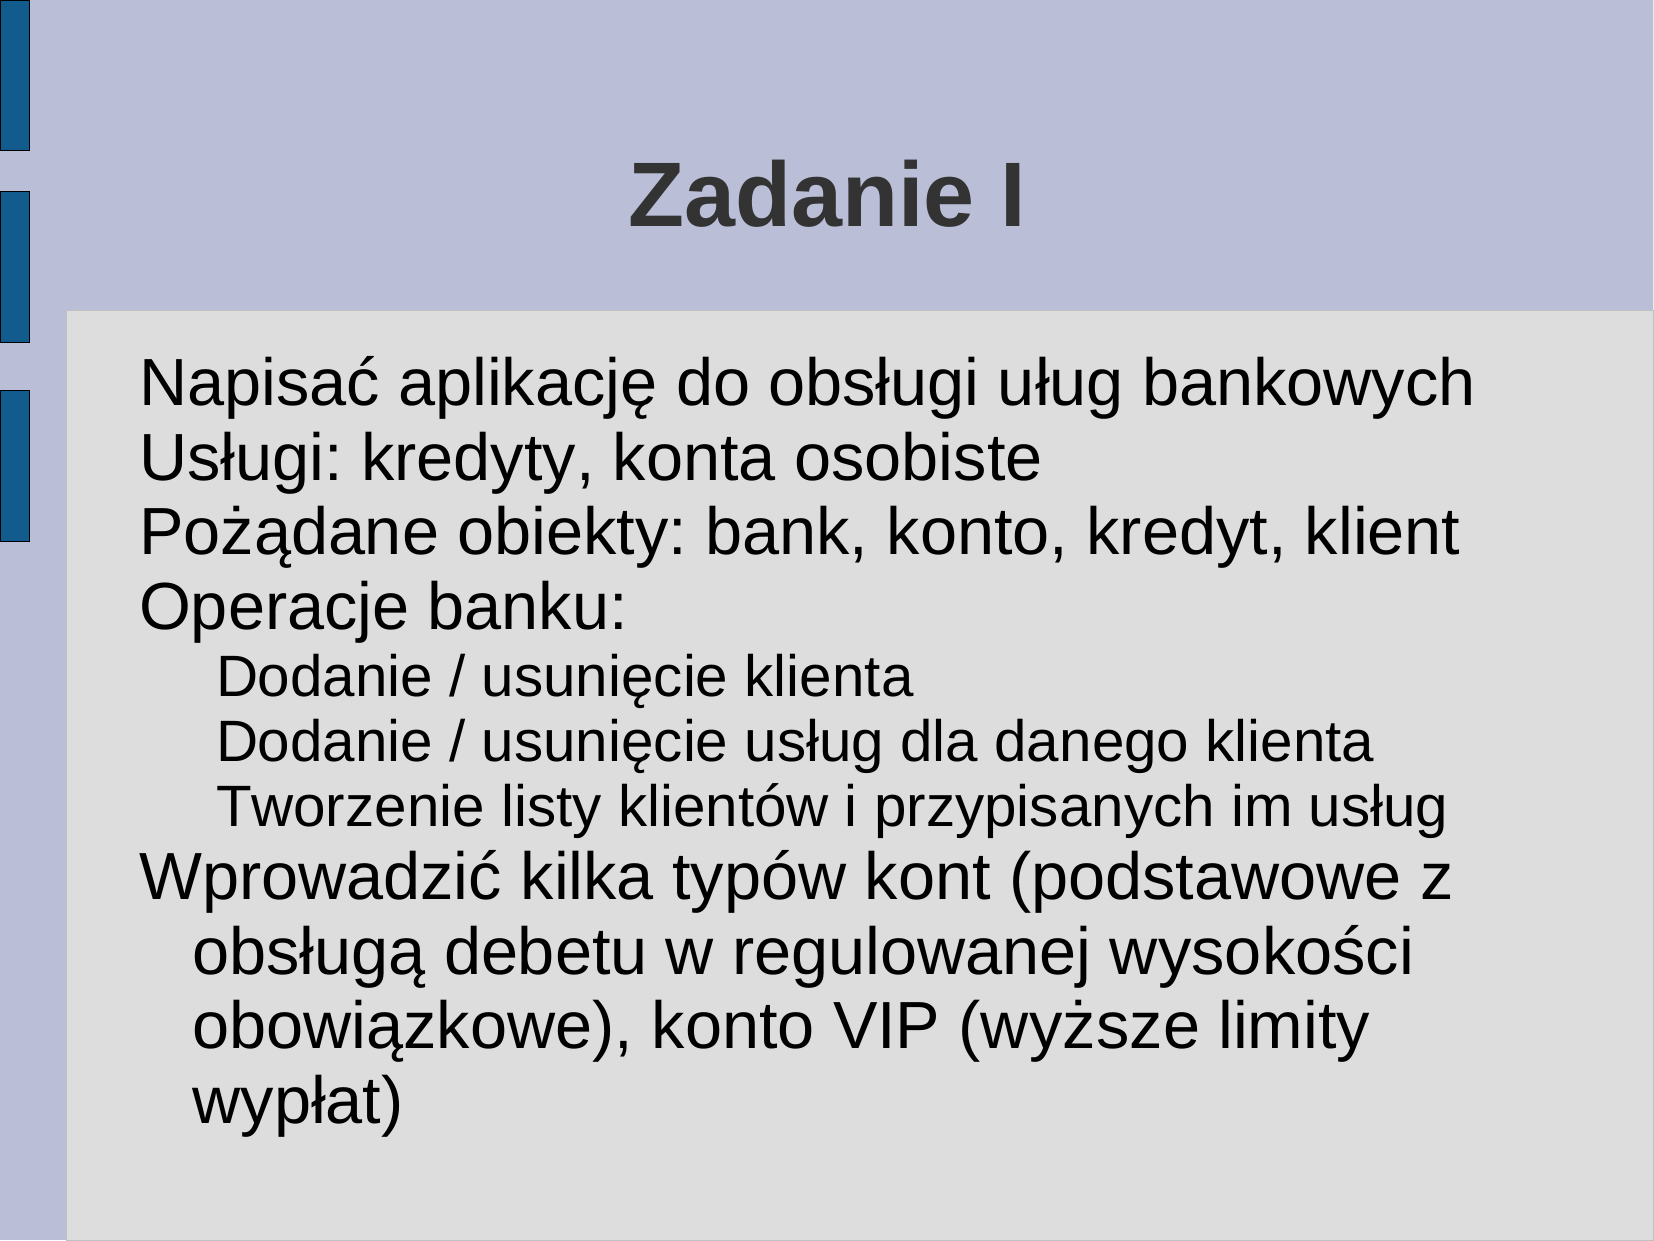

# Zadanie I
Napisać aplikację do obsługi uług bankowych
Usługi: kredyty, konta osobiste
Pożądane obiekty: bank, konto, kredyt, klient
Operacje banku:
Dodanie / usunięcie klienta
Dodanie / usunięcie usług dla danego klienta
Tworzenie listy klientów i przypisanych im usług
Wprowadzić kilka typów kont (podstawowe z obsługą debetu w regulowanej wysokości obowiązkowe), konto VIP (wyższe limity wypłat)